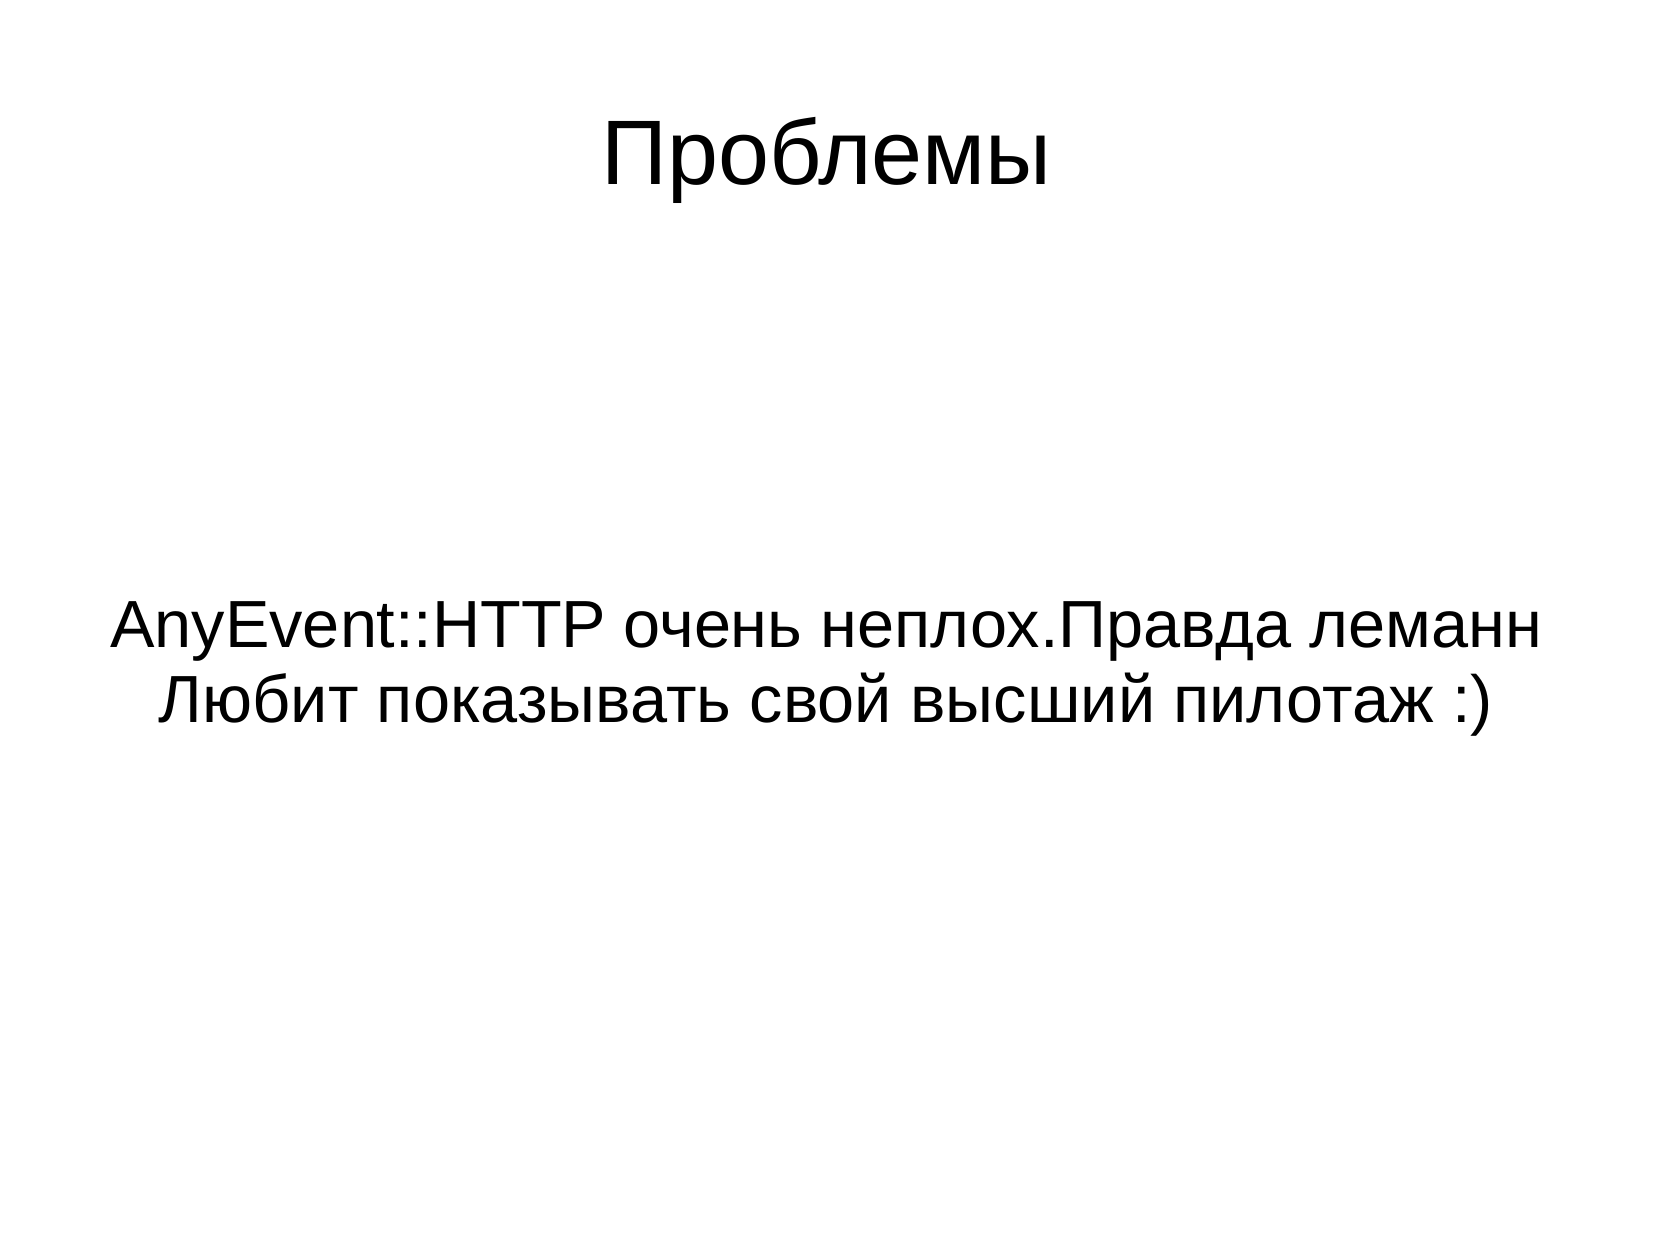

# Проблемы
AnyEvent::HTTP очень неплох.Правда леманн
Любит показывать свой высший пилотаж :)